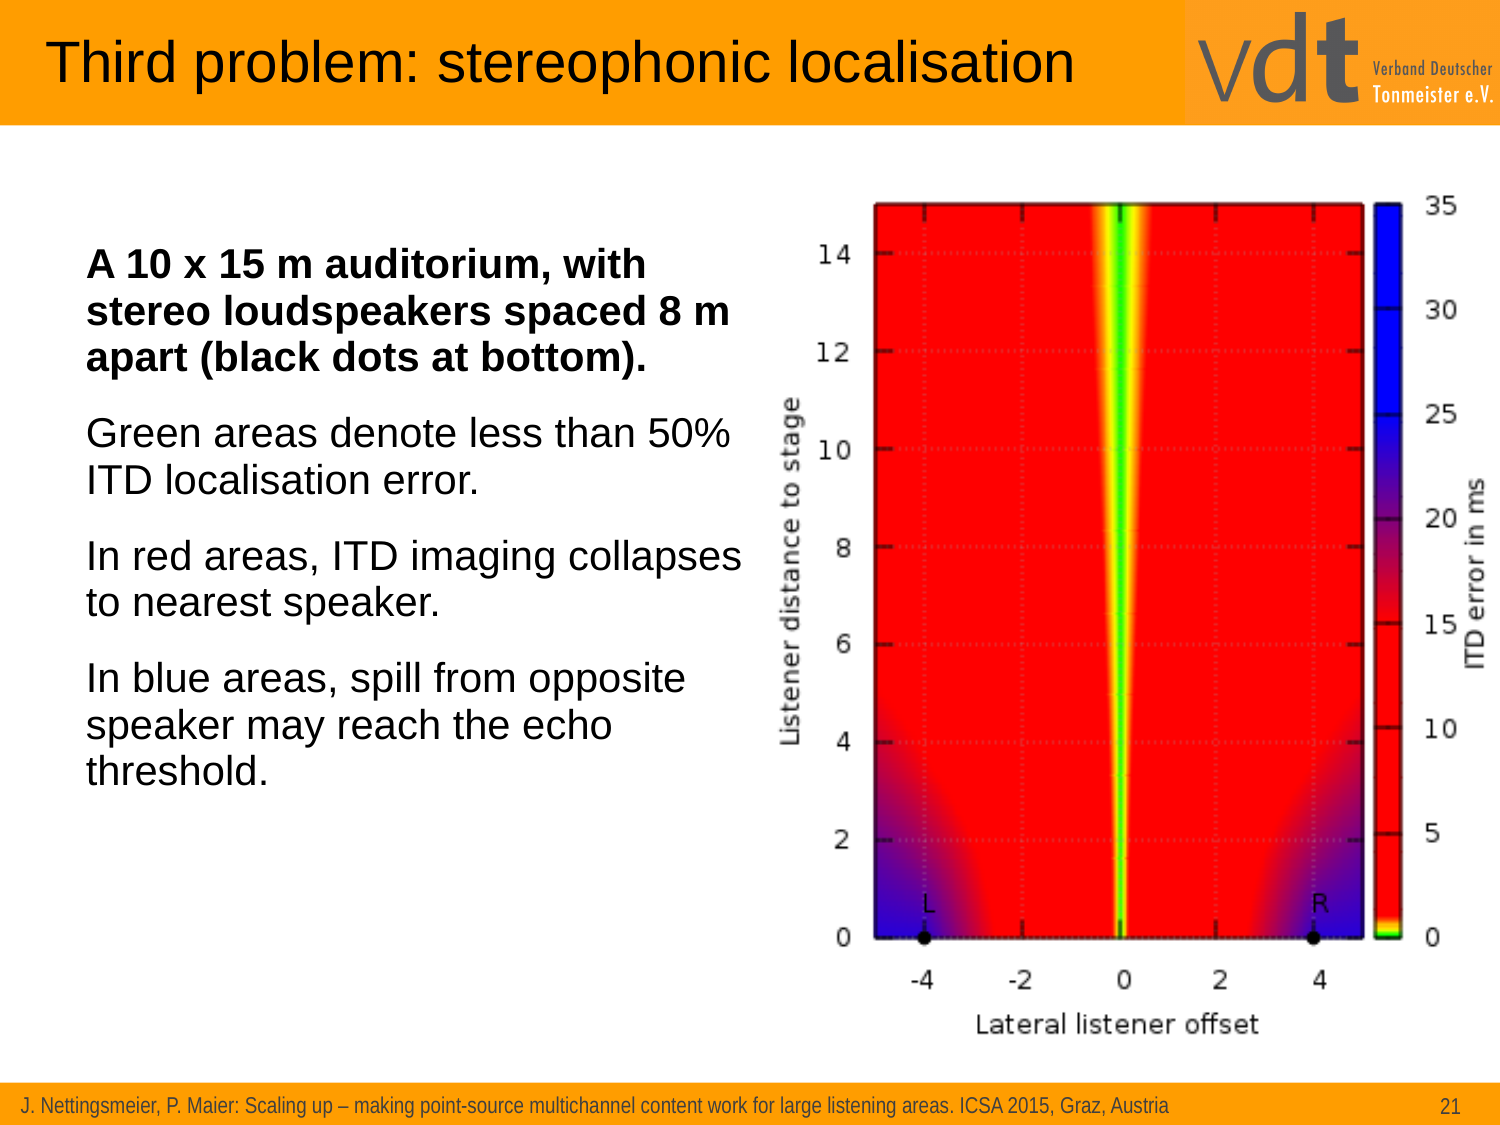

# Third problem: stereophonic localisation
A 10 x 15 m auditorium, with stereo loudspeakers spaced 8 m apart (black dots at bottom).
Green areas denote less than 50% ITD localisation error.
In red areas, ITD imaging collapses to nearest speaker.
In blue areas, spill from opposite speaker may reach the echo threshold.